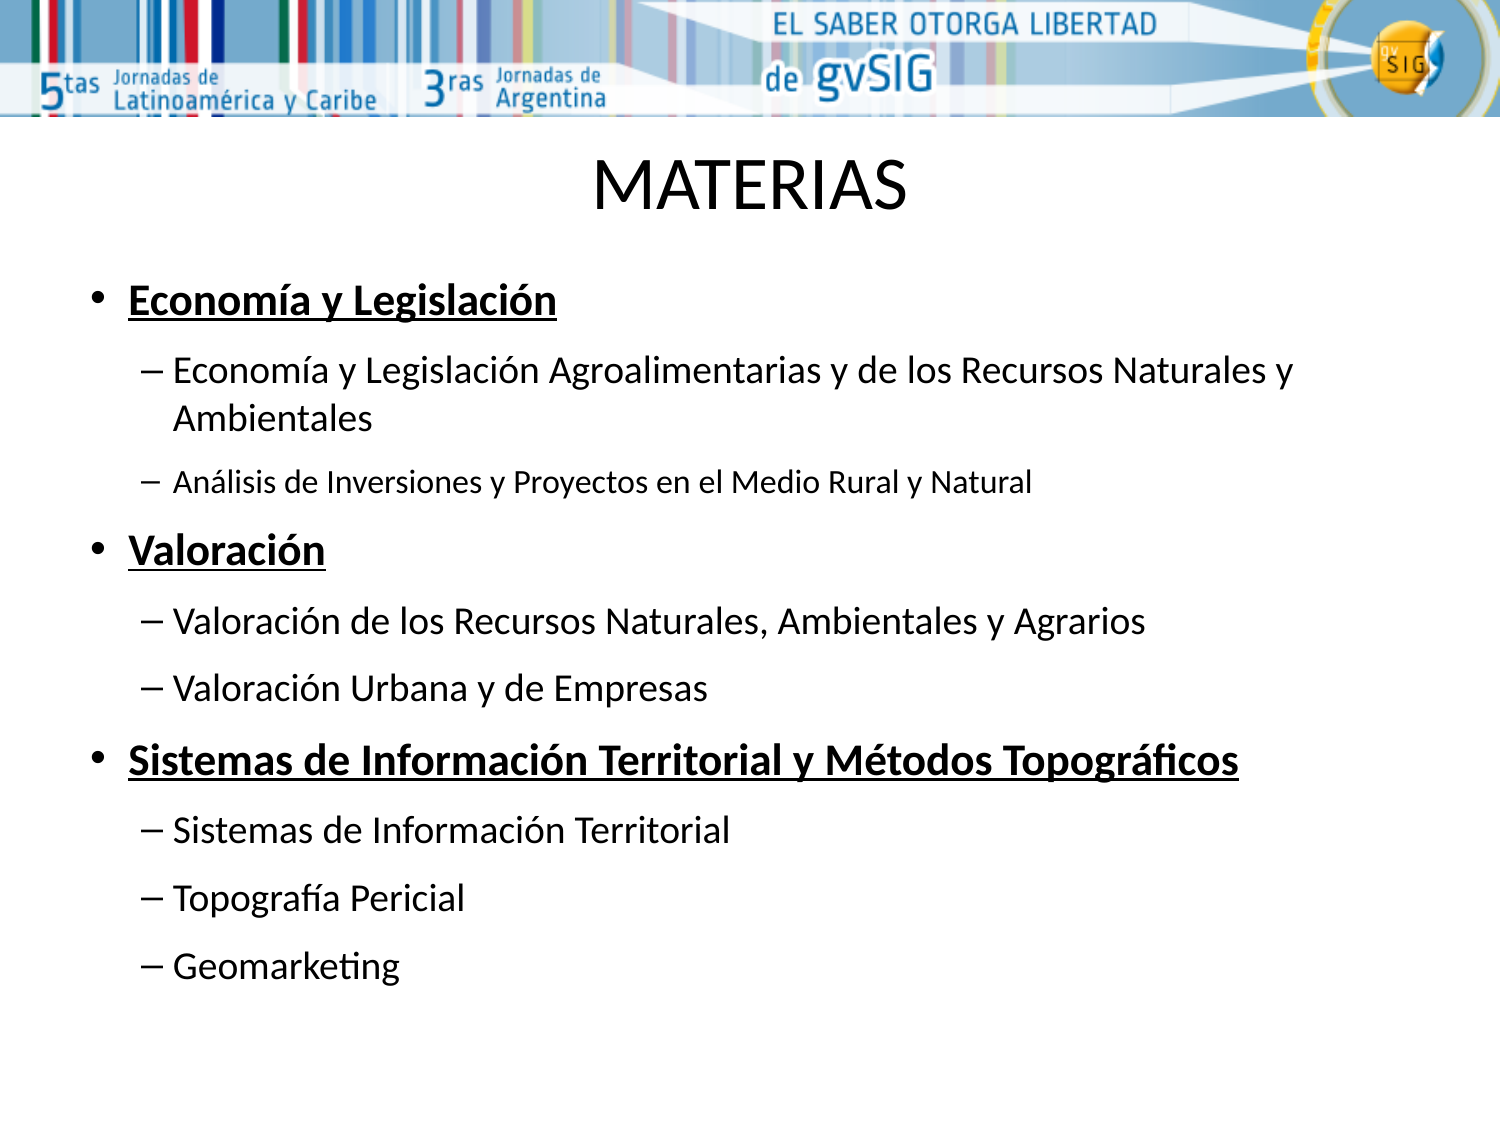

# MATERIAS
Economía y Legislación
Economía y Legislación Agroalimentarias y de los Recursos Naturales y Ambientales
Análisis de Inversiones y Proyectos en el Medio Rural y Natural
Valoración
Valoración de los Recursos Naturales, Ambientales y Agrarios
Valoración Urbana y de Empresas
Sistemas de Información Territorial y Métodos Topográficos
Sistemas de Información Territorial
Topografía Pericial
Geomarketing